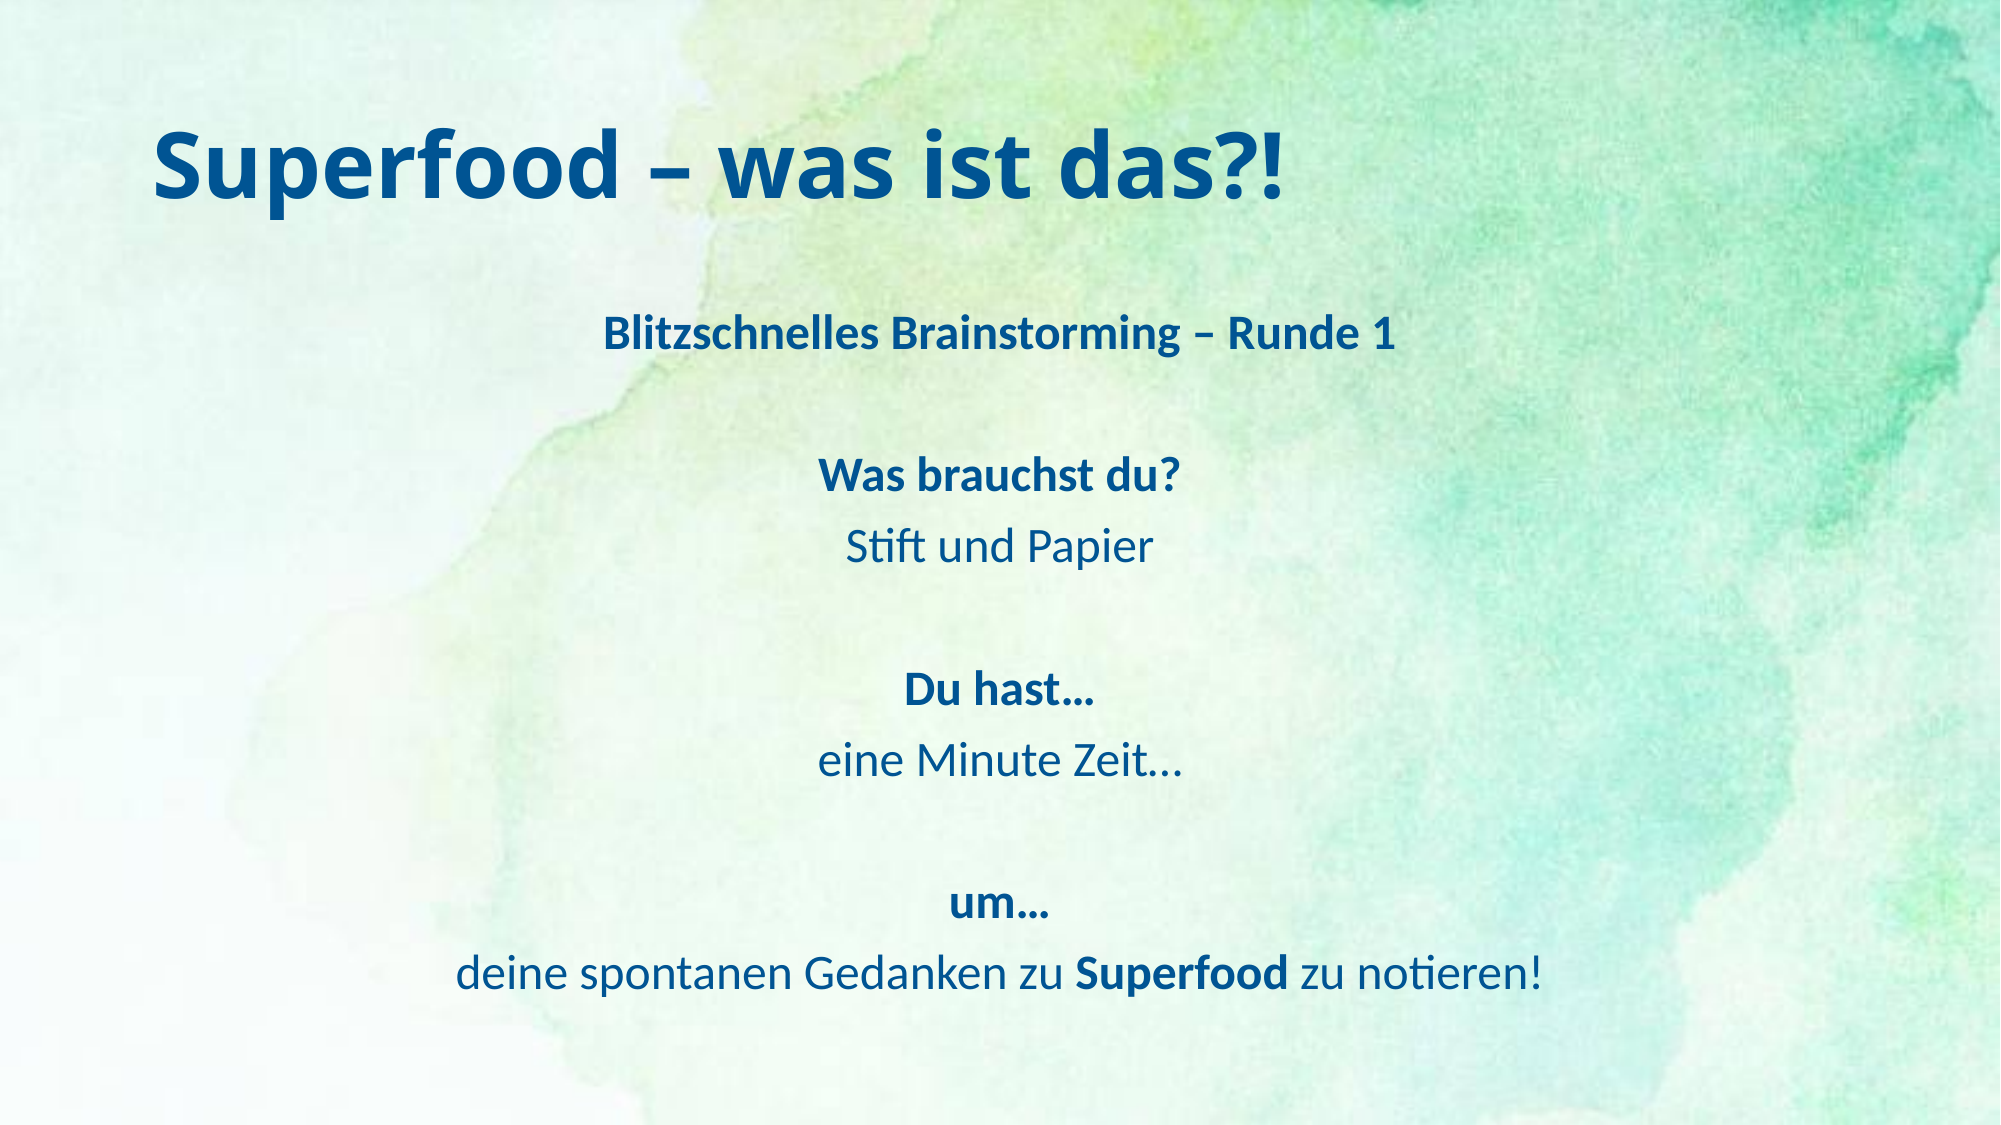

# Superfood – was ist das?!
Blitzschnelles Brainstorming – Runde 1
Was brauchst du?
Stift und Papier
Du hast…
eine Minute Zeit…
um…
deine spontanen Gedanken zu Superfood zu notieren!